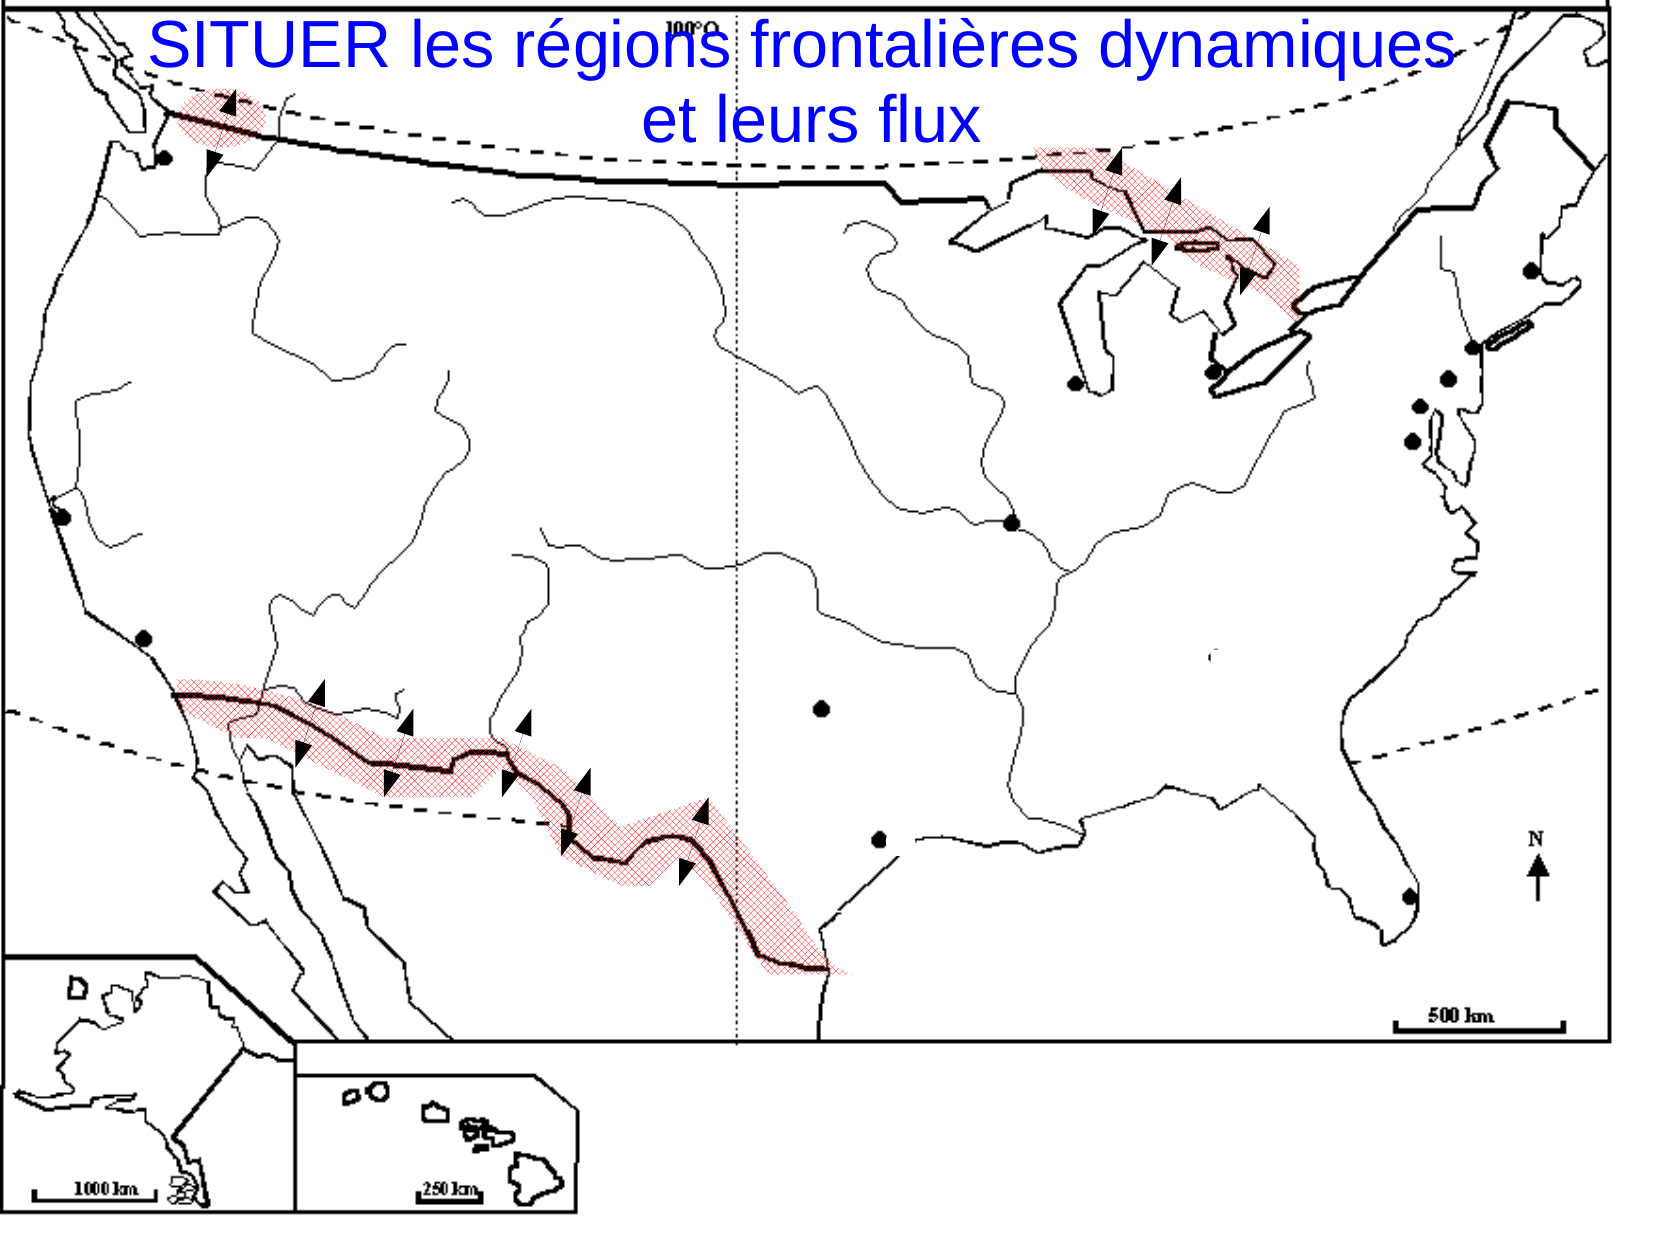

SITUER les régions frontalières dynamiques
et leurs flux